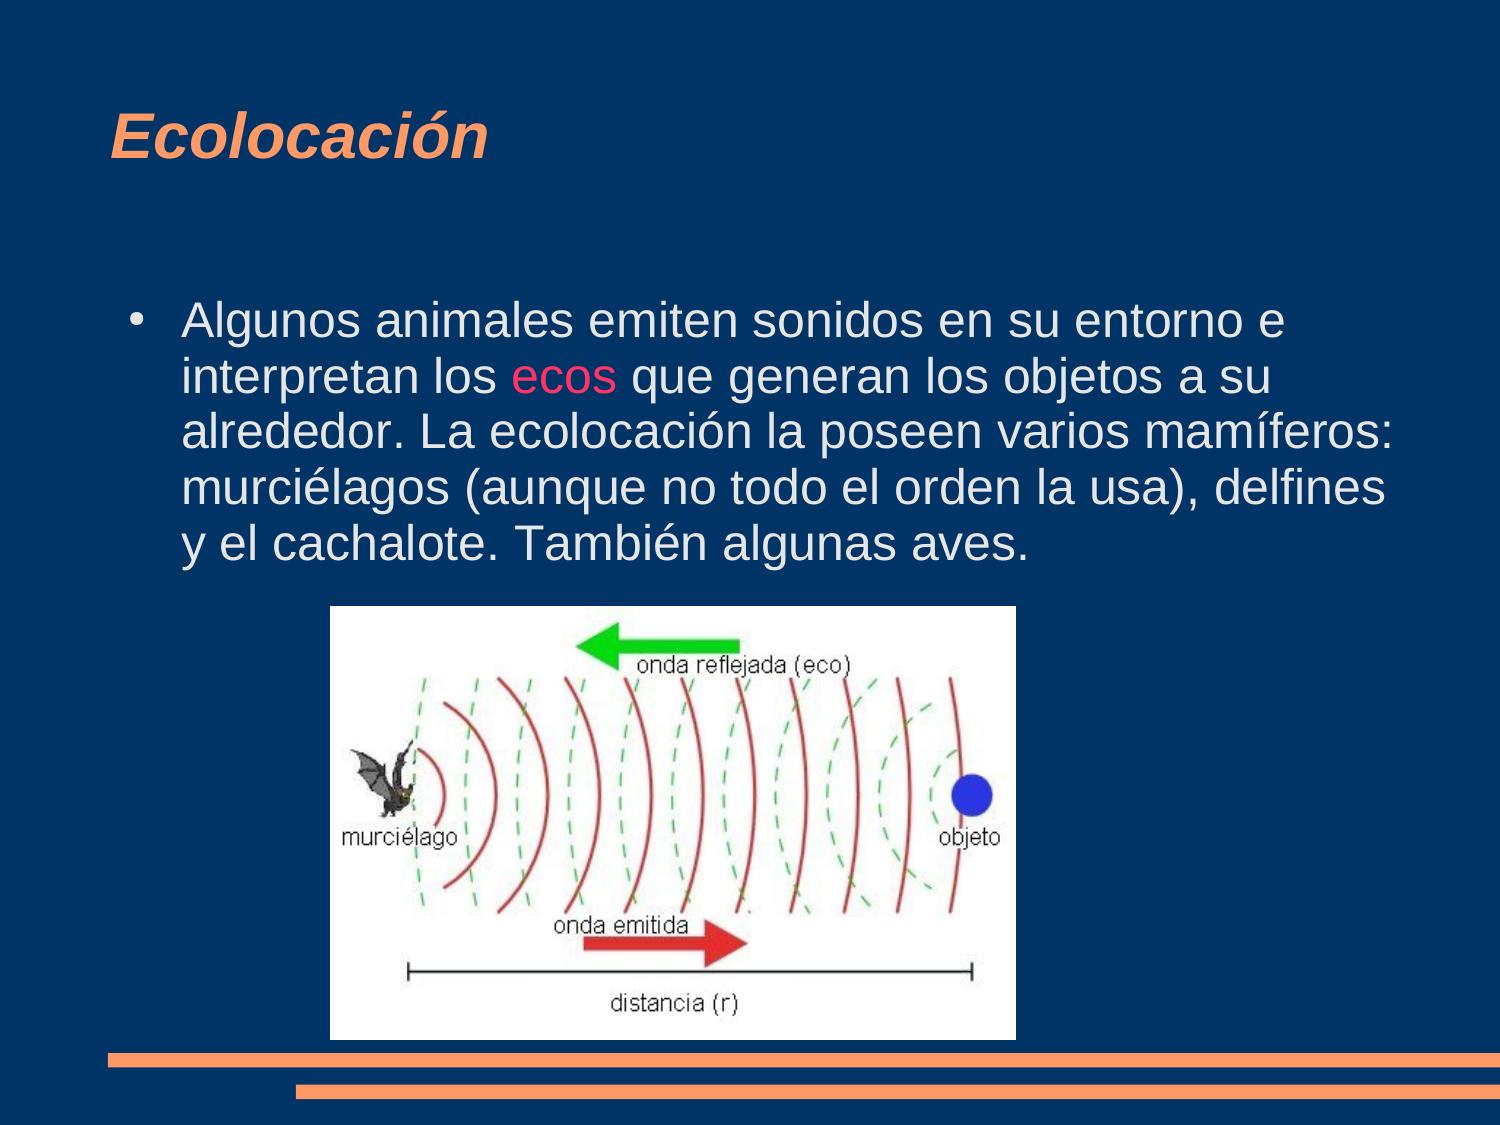

# Ecolocación
Algunos animales emiten sonidos en su entorno e interpretan los ecos que generan los objetos a su alrededor. La ecolocación la poseen varios mamíferos: murciélagos (aunque no todo el orden la usa), delfines y el cachalote. También algunas aves.